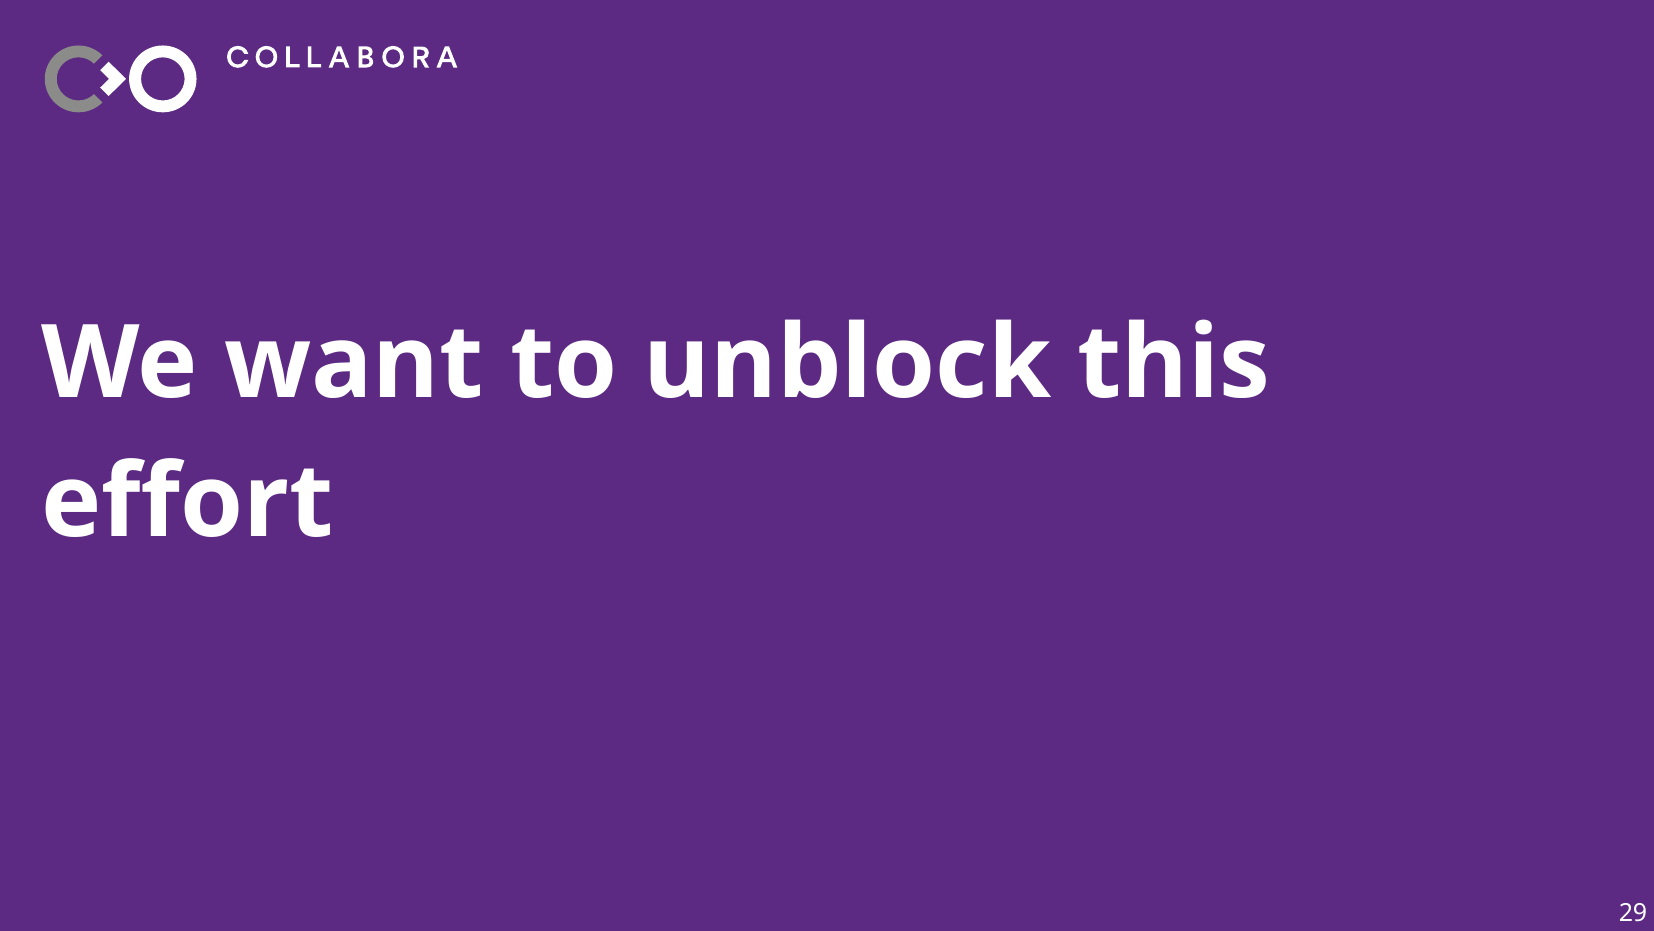

# We want to unblock this effort